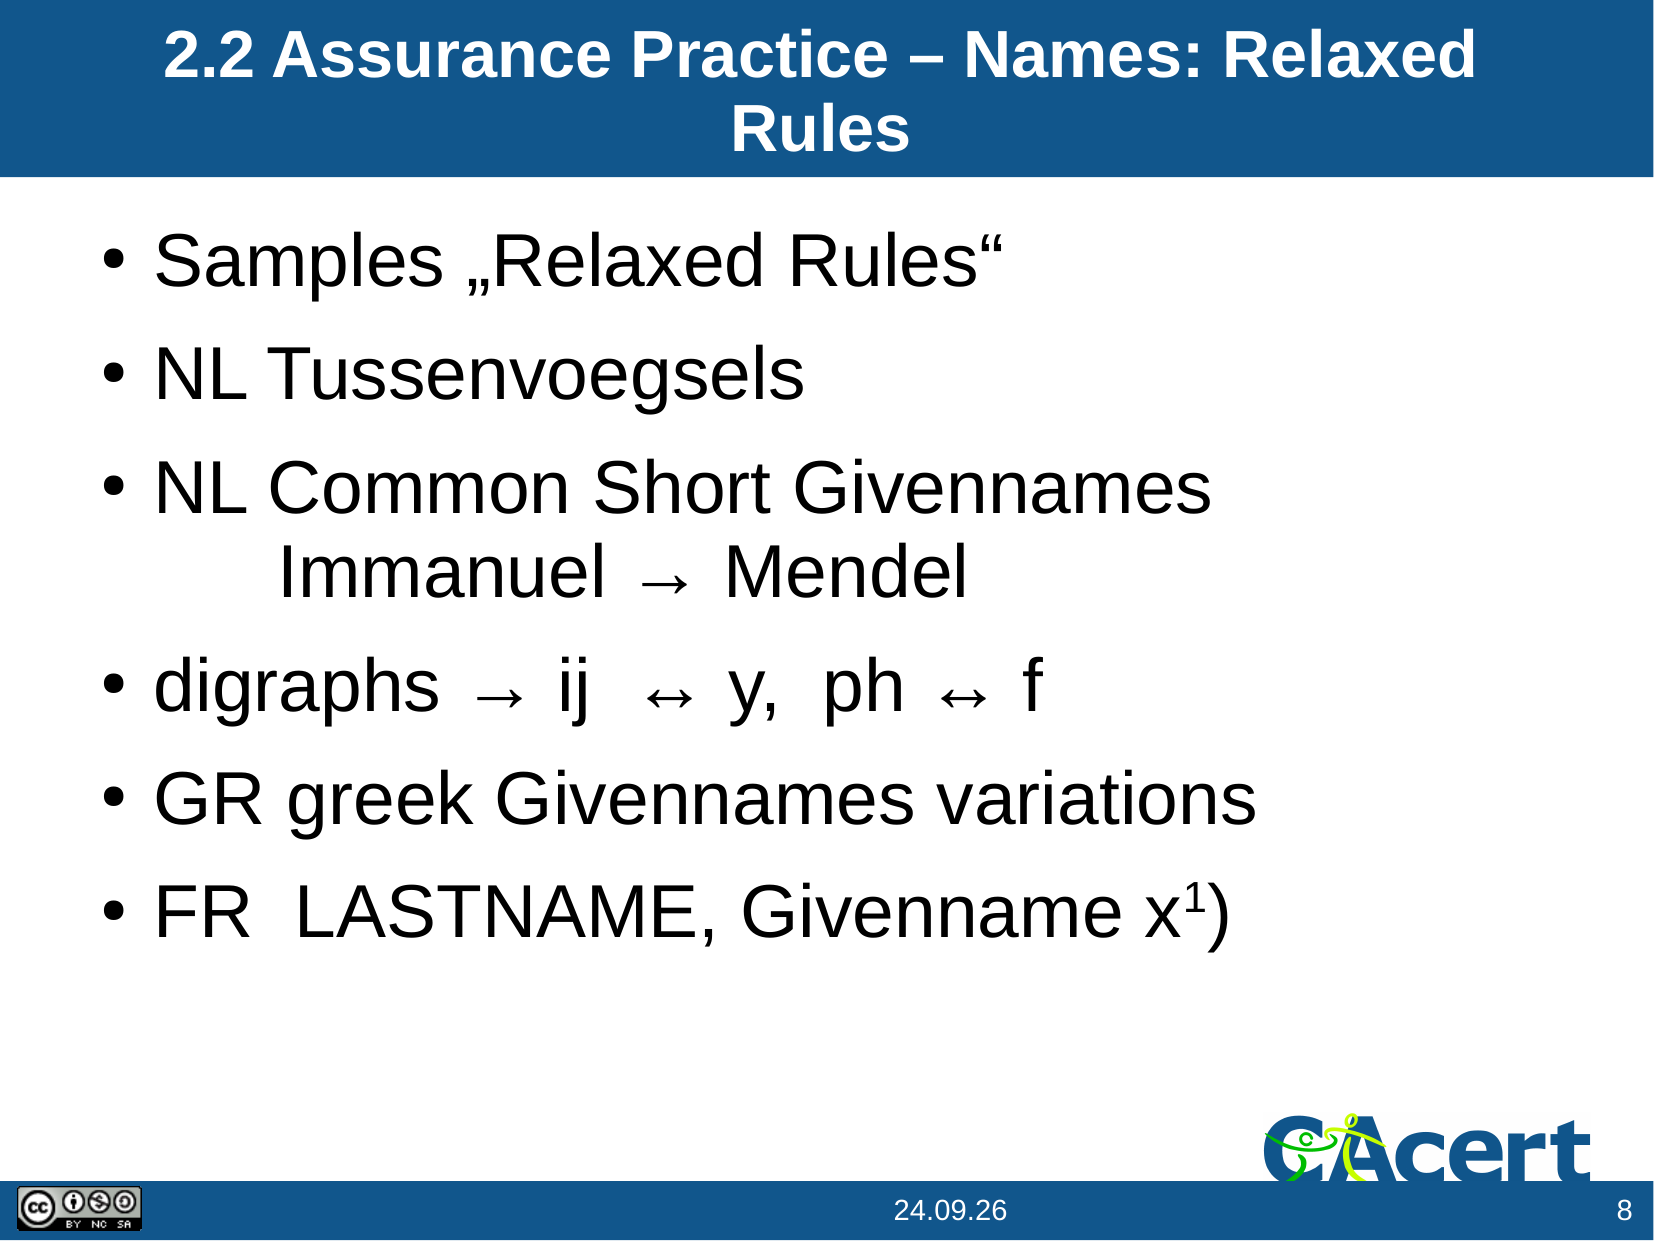

# 2.2 Assurance Practice – Names: Relaxed Rules
Samples „Relaxed Rules“
NL Tussenvoegsels
NL Common Short Givennames
 Immanuel → Mendel
digraphs → ij ↔ y, ph ↔ f
GR greek Givennames variations
FR LASTNAME, Givenname x1)